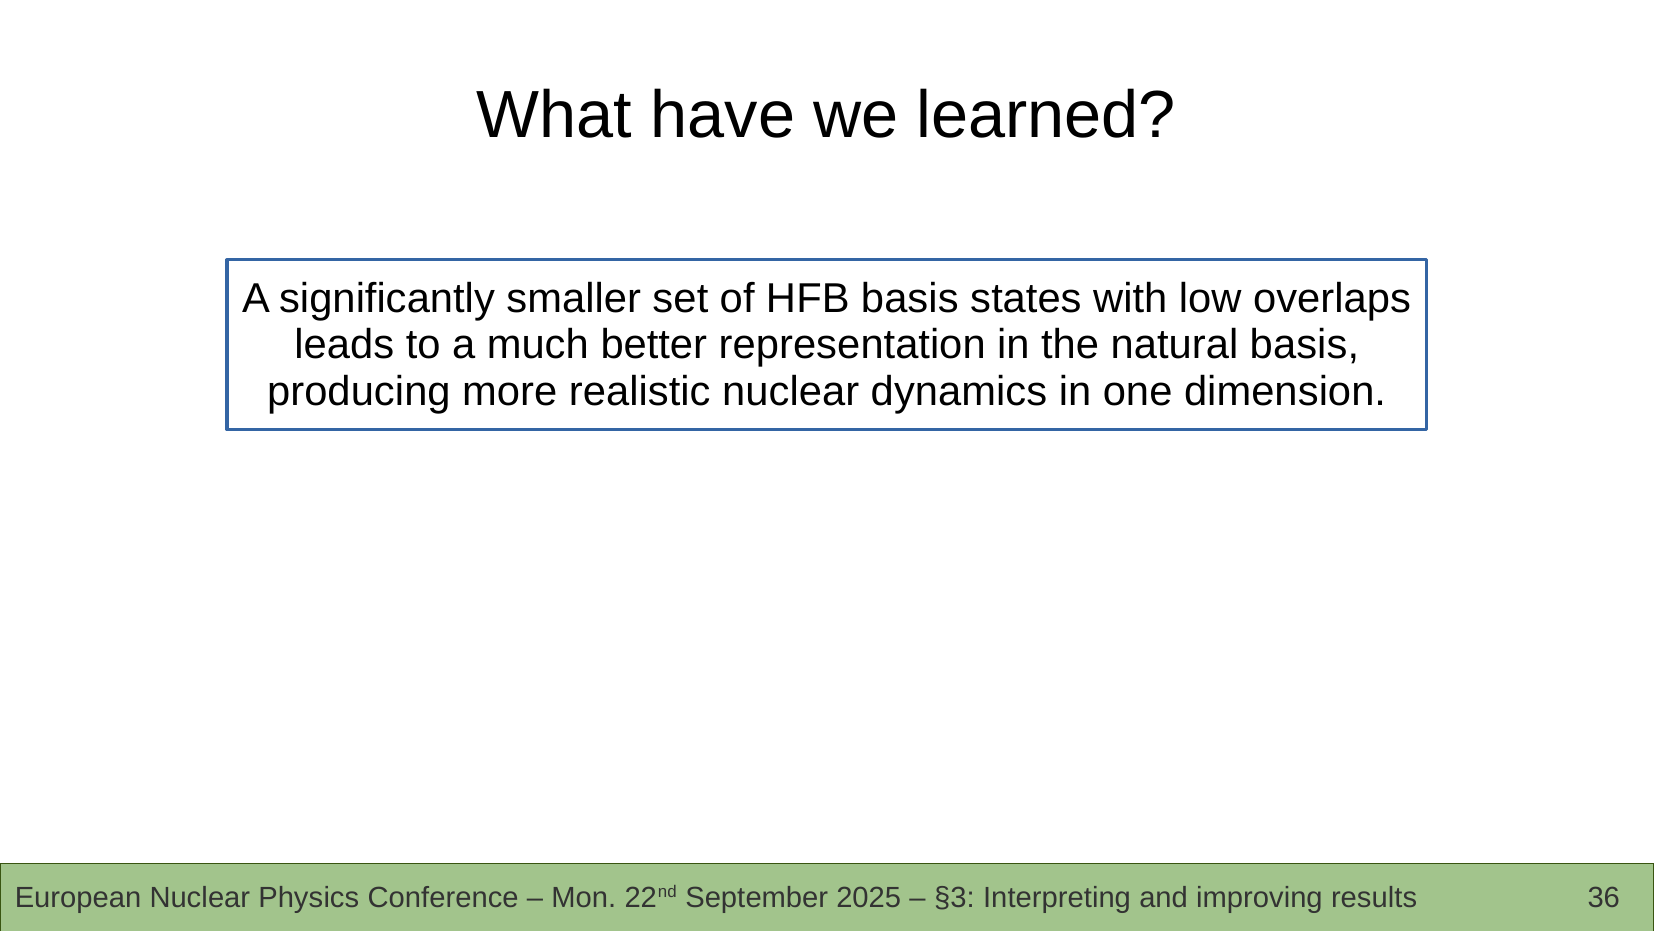

# What have we learned?
A significantly smaller set of HFB basis states with low overlaps leads to a much better representation in the natural basis, producing more realistic nuclear dynamics in one dimension.
European Nuclear Physics Conference – Mon. 22nd September 2025 – §3: Interpreting and improving results